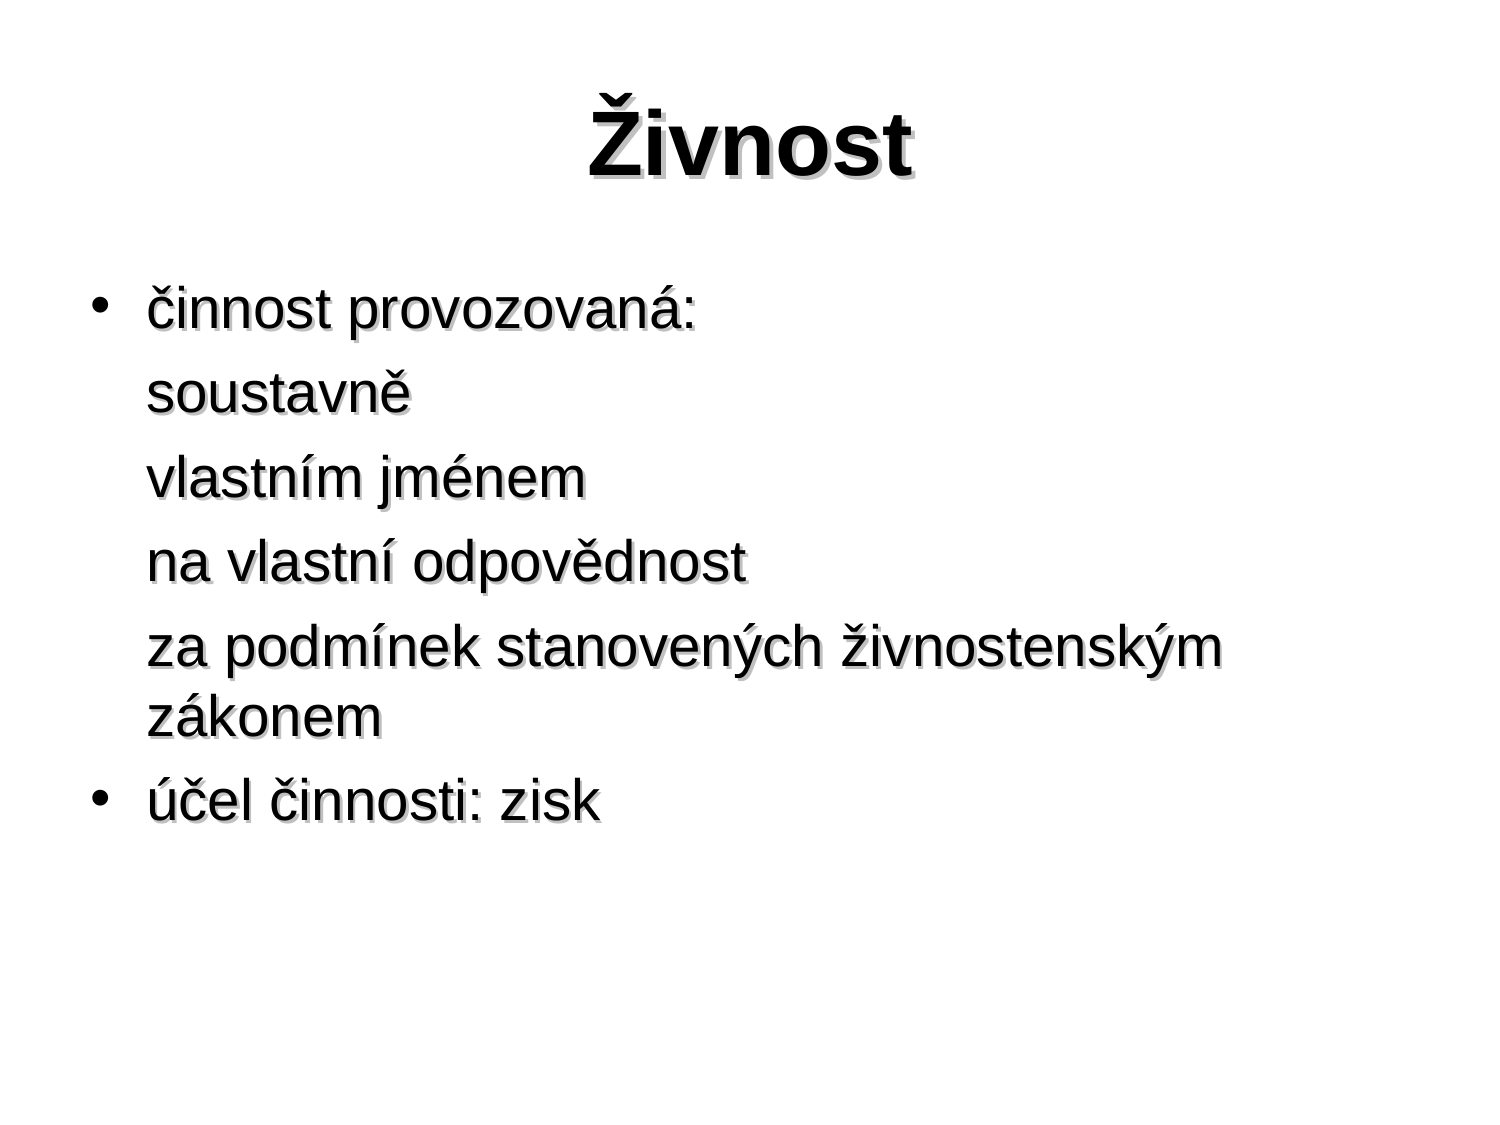

# Živnost
činnost provozovaná:
	soustavně
	vlastním jménem
	na vlastní odpovědnost
	za podmínek stanovených živnostenským zákonem
účel činnosti: zisk